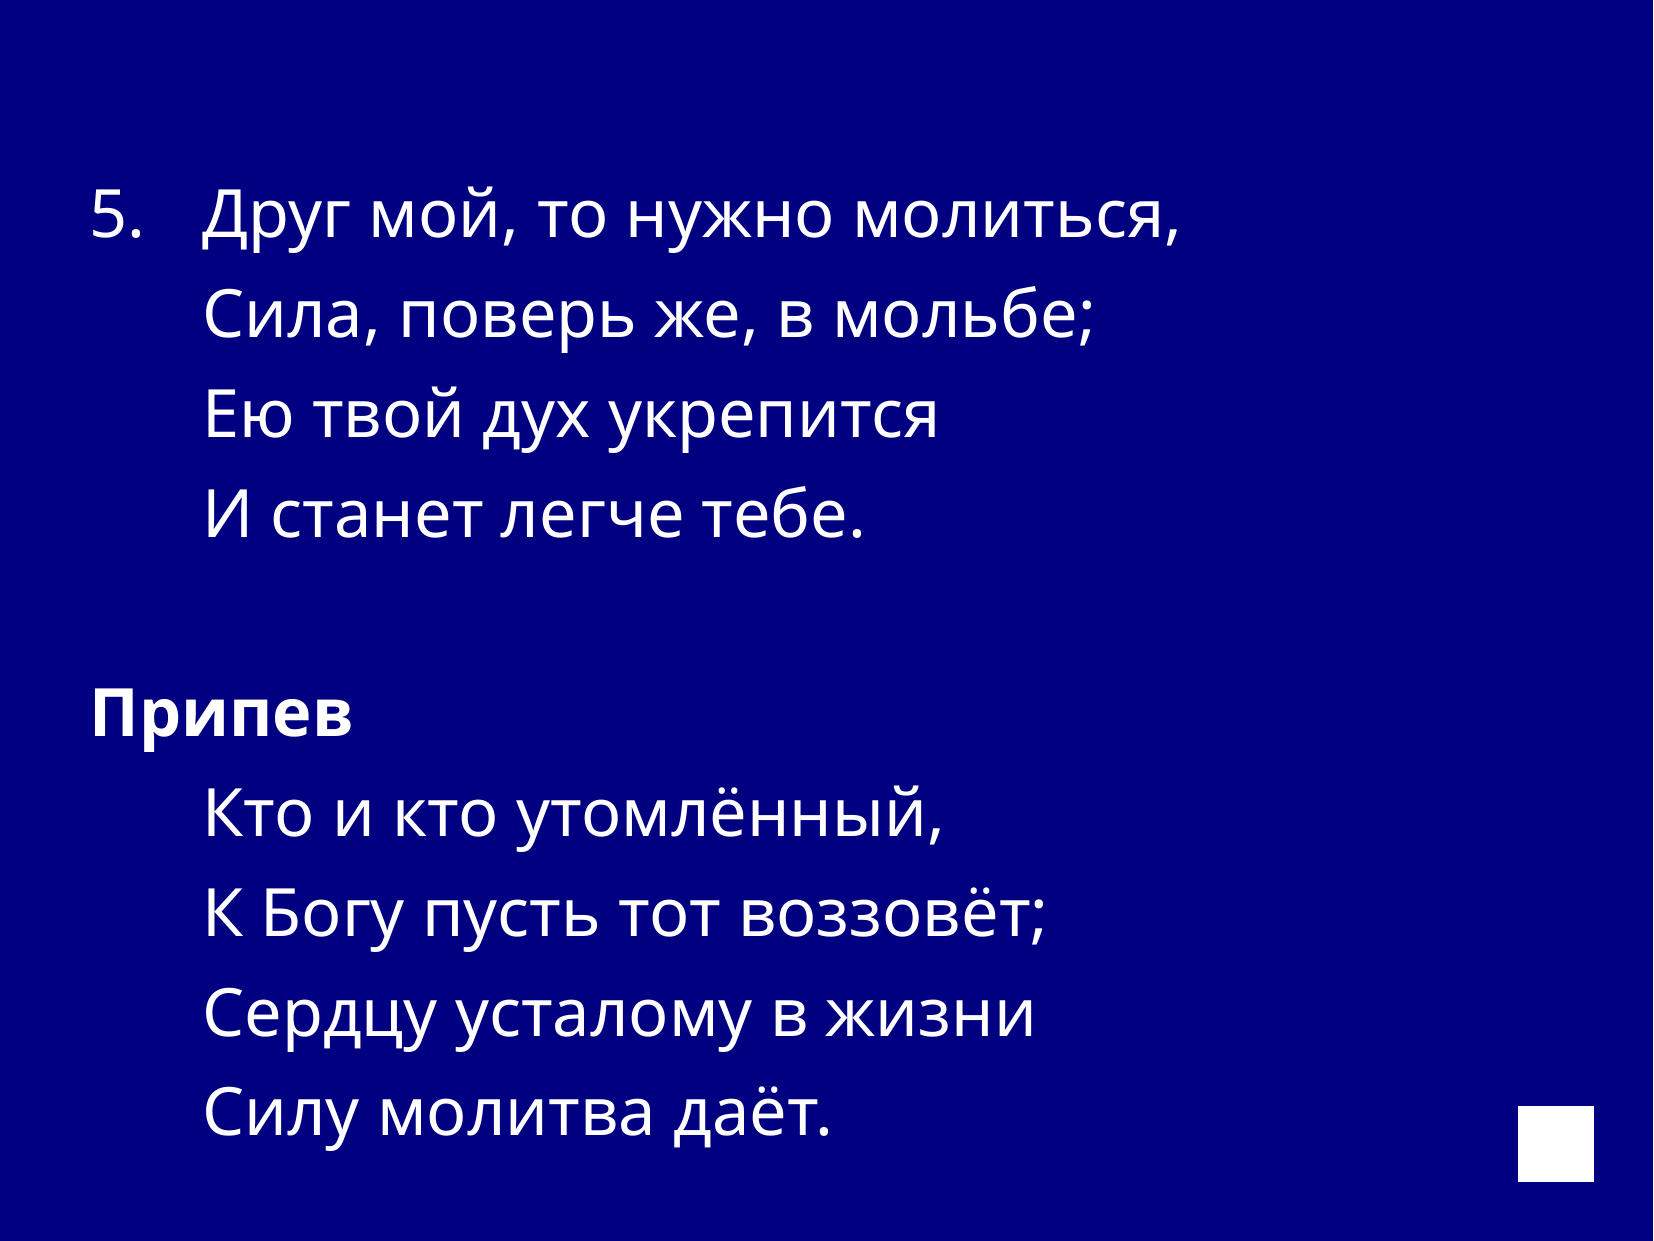

5.	Друг мой, то нужно молиться,
	Сила, поверь же, в мольбе;
	Ею твой дух укрепится
	И станет легче тебе.
Припев
	Кто и кто утомлённый,
	К Богу пусть тот воззовёт;
	Сердцу усталому в жизни
	Силу молитва даёт.